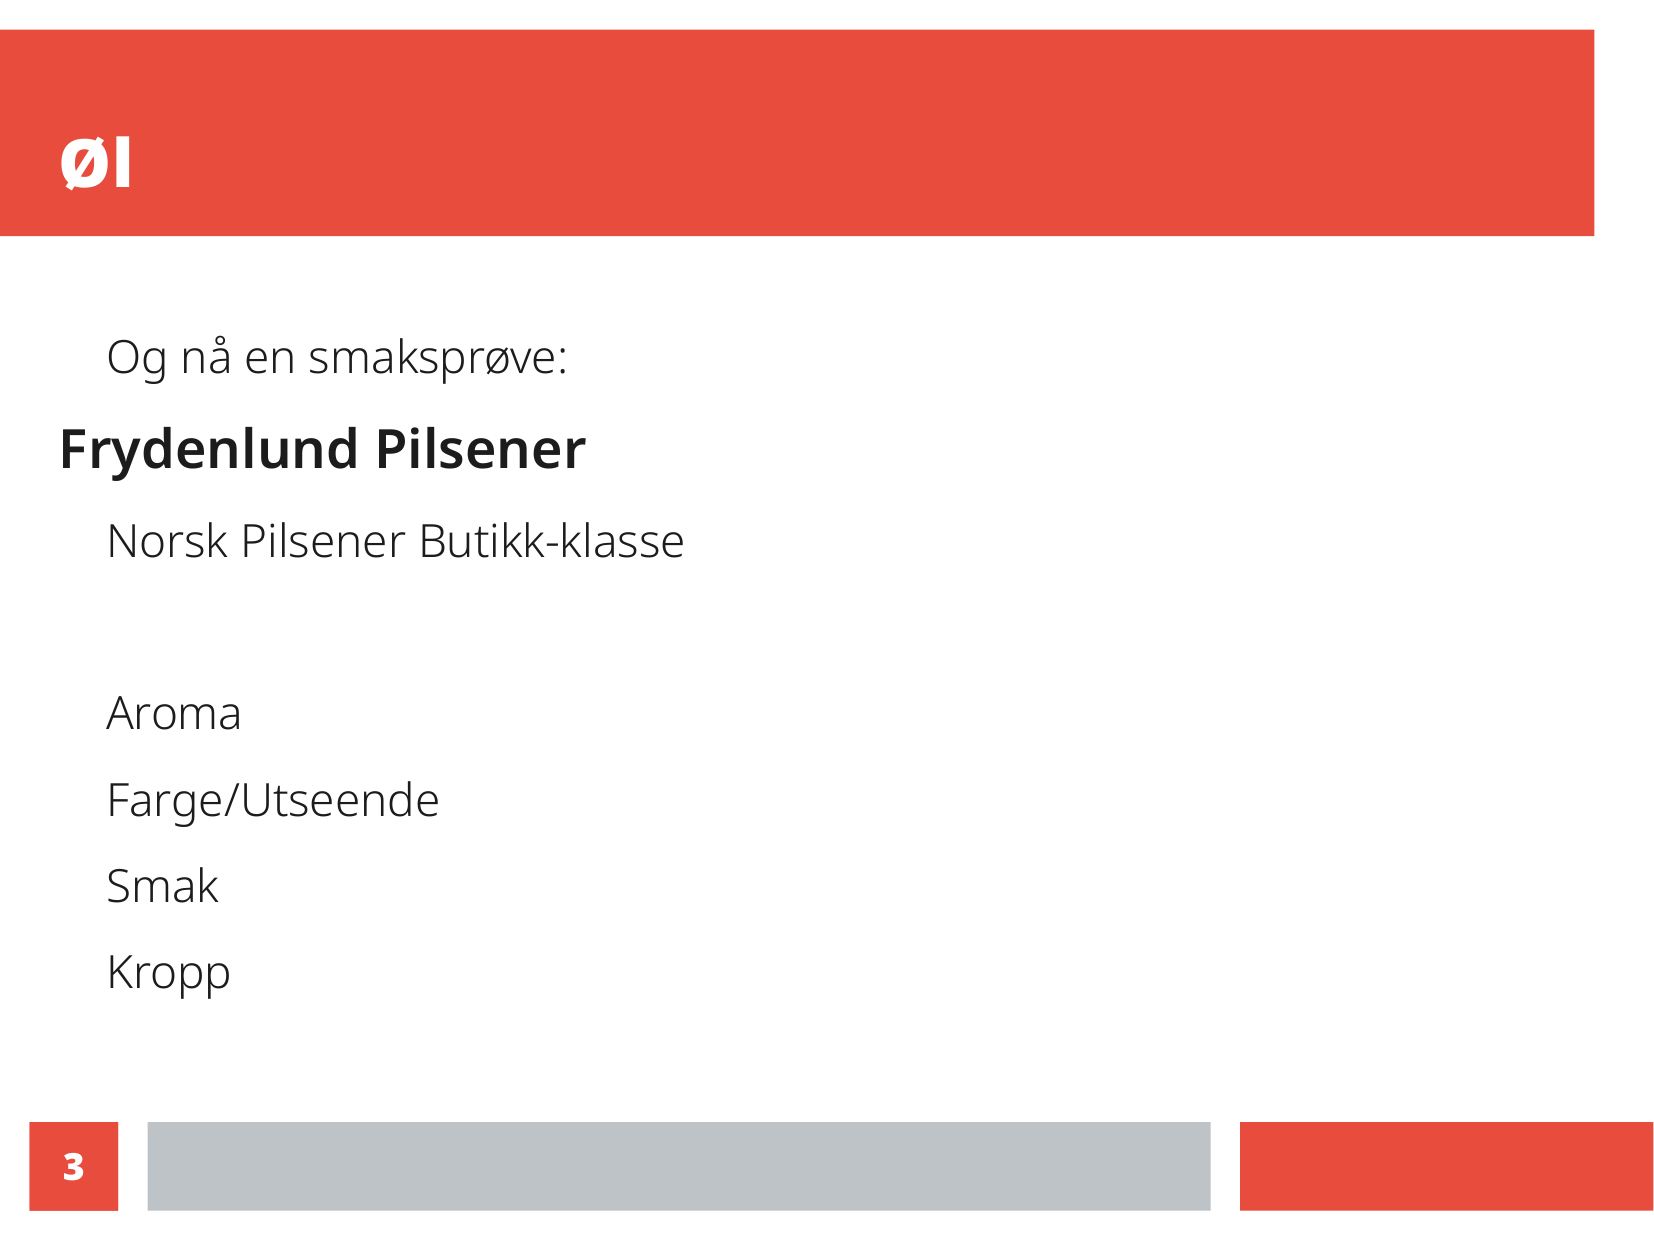

# Øl
Og nå en smaksprøve:
Frydenlund Pilsener
Norsk Pilsener Butikk-klasse
Aroma
Farge/Utseende
Smak
Kropp
3